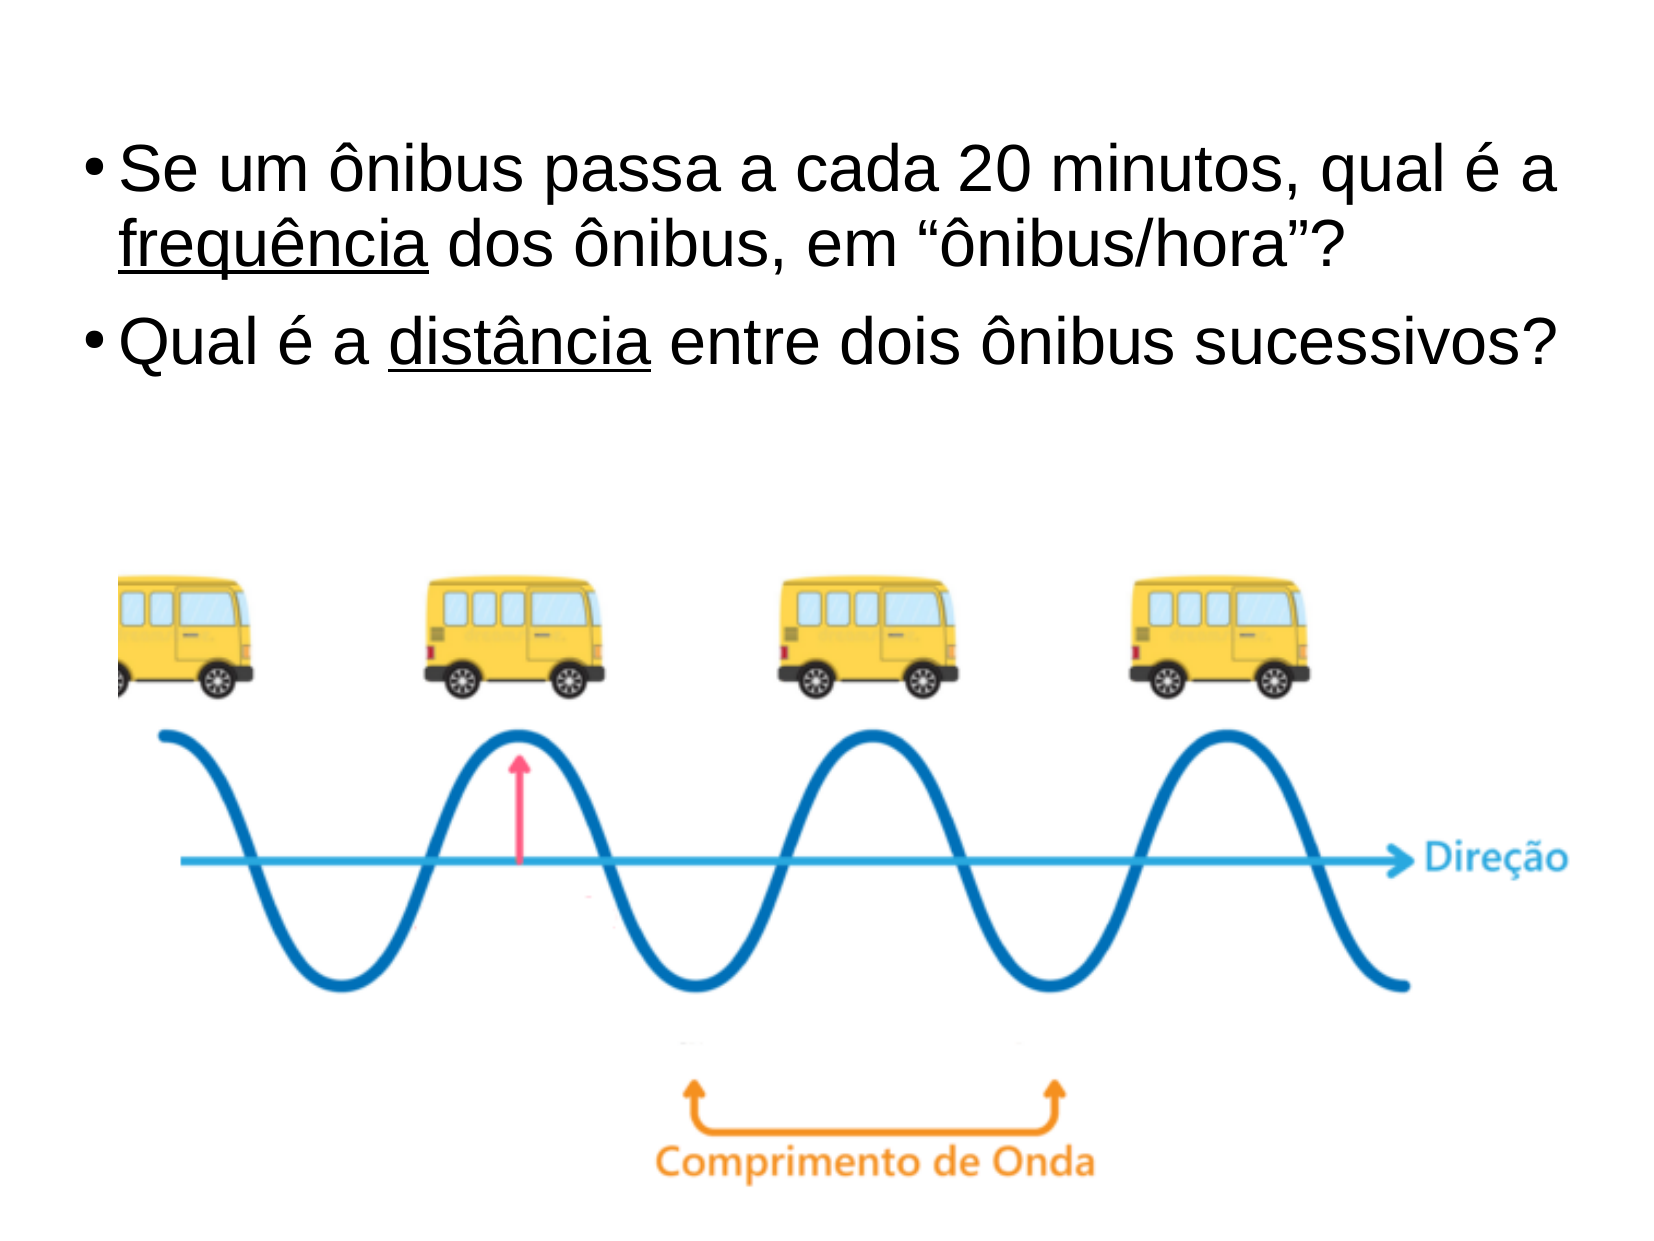

# Se um ônibus passa a cada 20 minutos, qual é a frequência dos ônibus, em “ônibus/hora”?
Qual é a distância entre dois ônibus sucessivos?